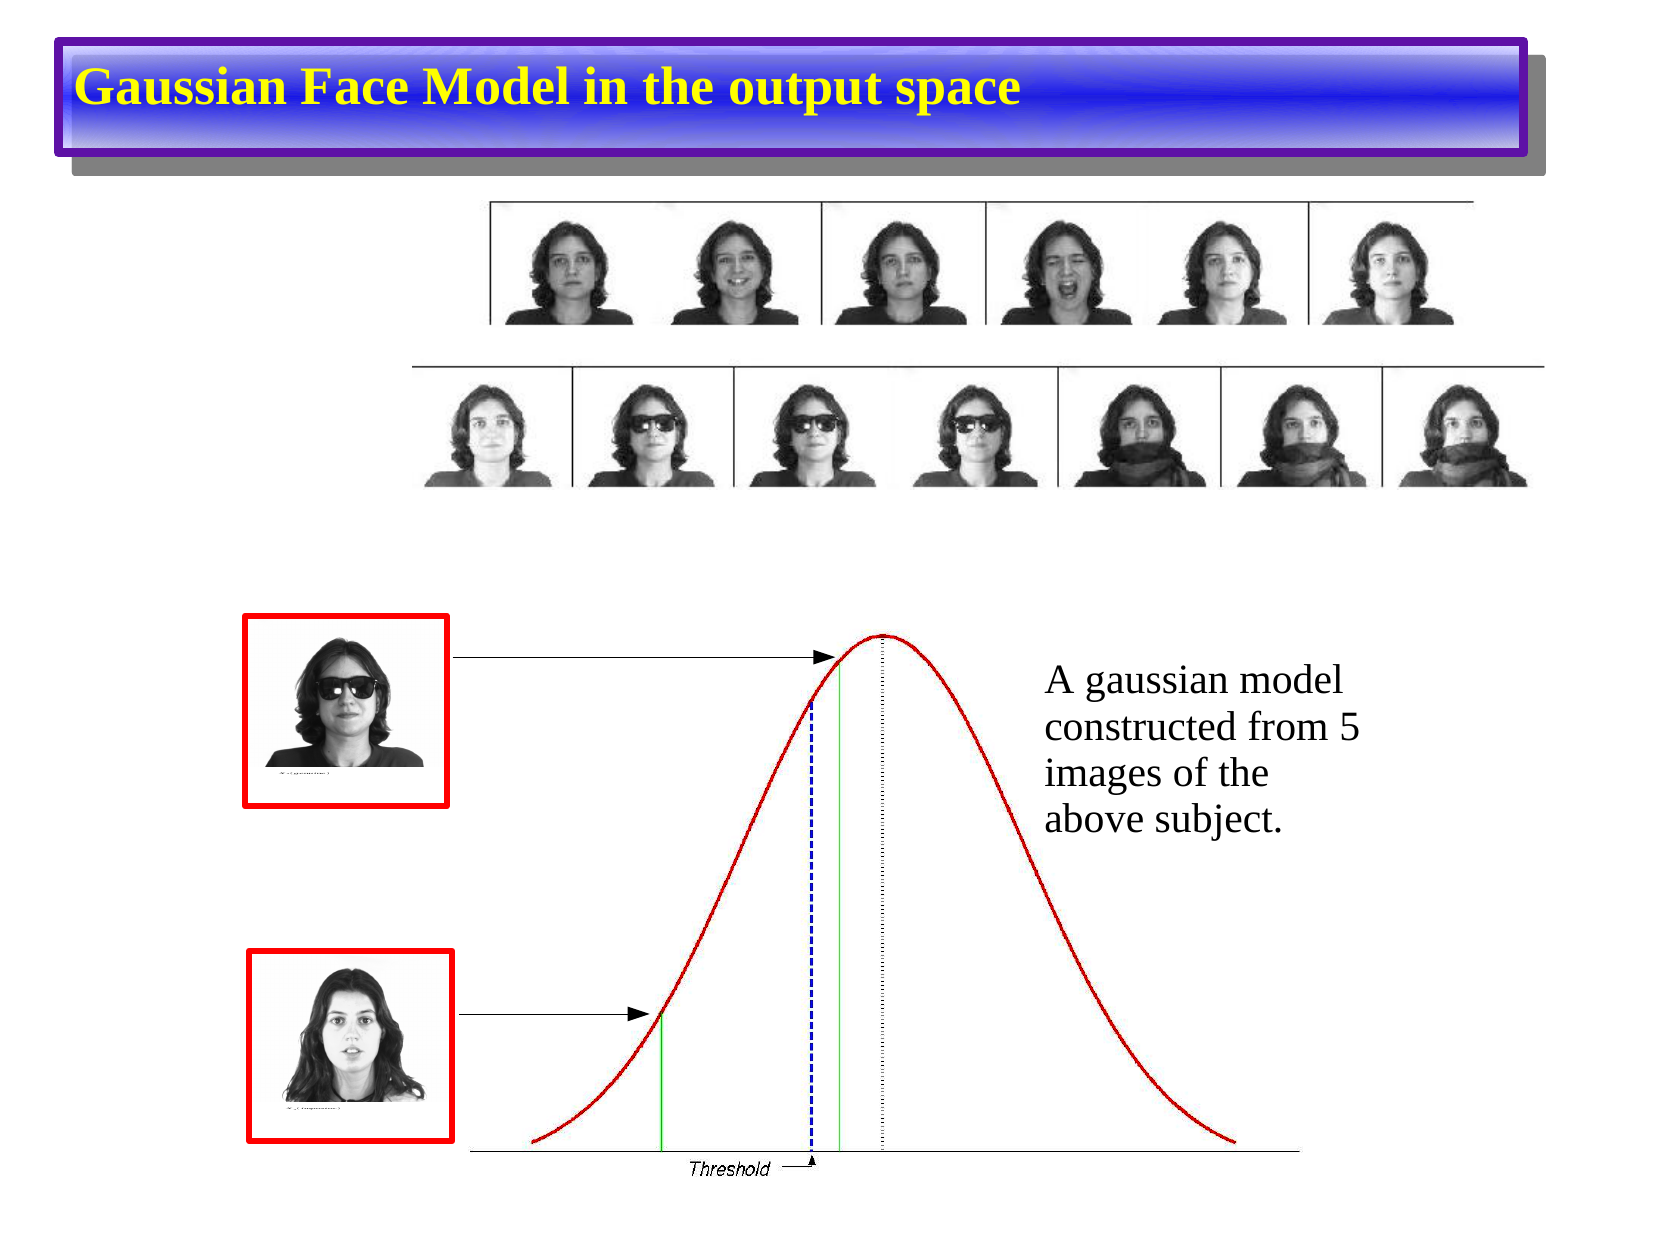

Gaussian Face Model in the output space
A gaussian model constructed from 5 images of the above subject.